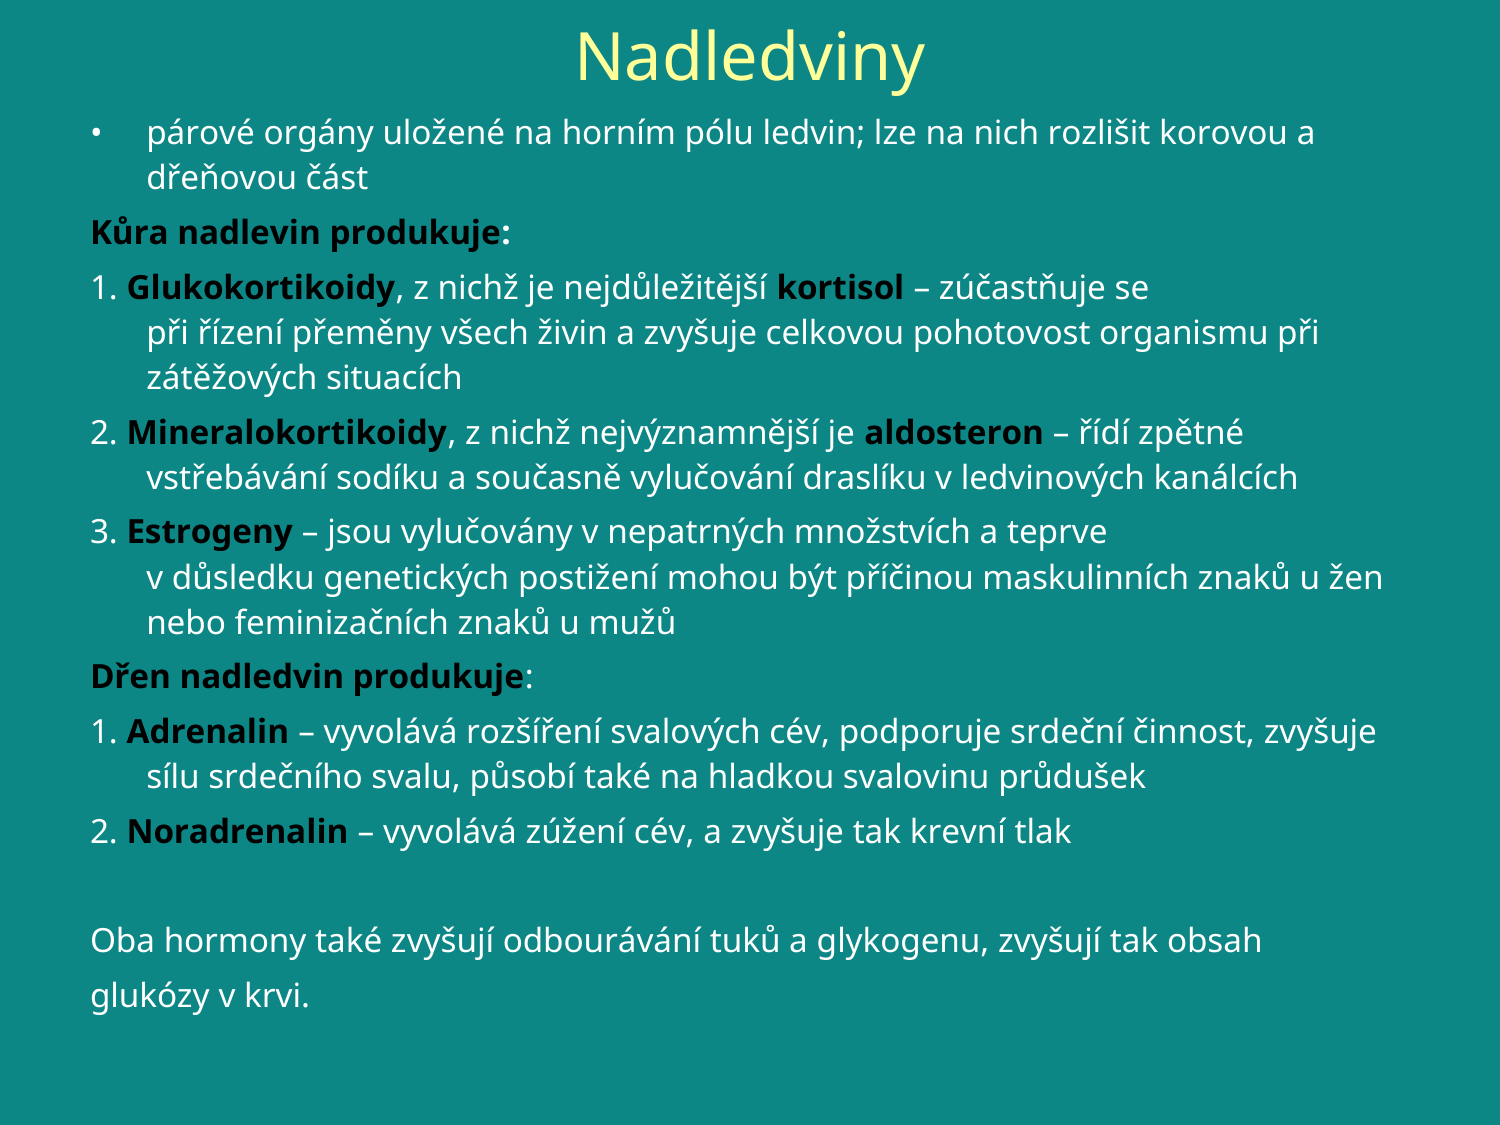

# Nadledviny
párové orgány uložené na horním pólu ledvin; lze na nich rozlišit korovou a dřeňovou část
Kůra nadlevin produkuje:
1. Glukokortikoidy, z nichž je nejdůležitější kortisol – zúčastňuje se
při řízení přeměny všech živin a zvyšuje celkovou pohotovost organismu při zátěžových situacích
2. Mineralokortikoidy, z nichž nejvýznamnější je aldosteron – řídí zpětné vstřebávání sodíku a současně vylučování draslíku v ledvinových kanálcích
3. Estrogeny – jsou vylučovány v nepatrných množstvích a teprve
v důsledku genetických postižení mohou být příčinou maskulinních znaků u žen nebo feminizačních znaků u mužů
Dřen nadledvin produkuje:
1. Adrenalin – vyvolává rozšíření svalových cév, podporuje srdeční činnost, zvyšuje sílu srdečního svalu, působí také na hladkou svalovinu průdušek
2. Noradrenalin – vyvolává zúžení cév, a zvyšuje tak krevní tlak
Oba hormony také zvyšují odbourávání tuků a glykogenu, zvyšují tak obsah
glukózy v krvi.